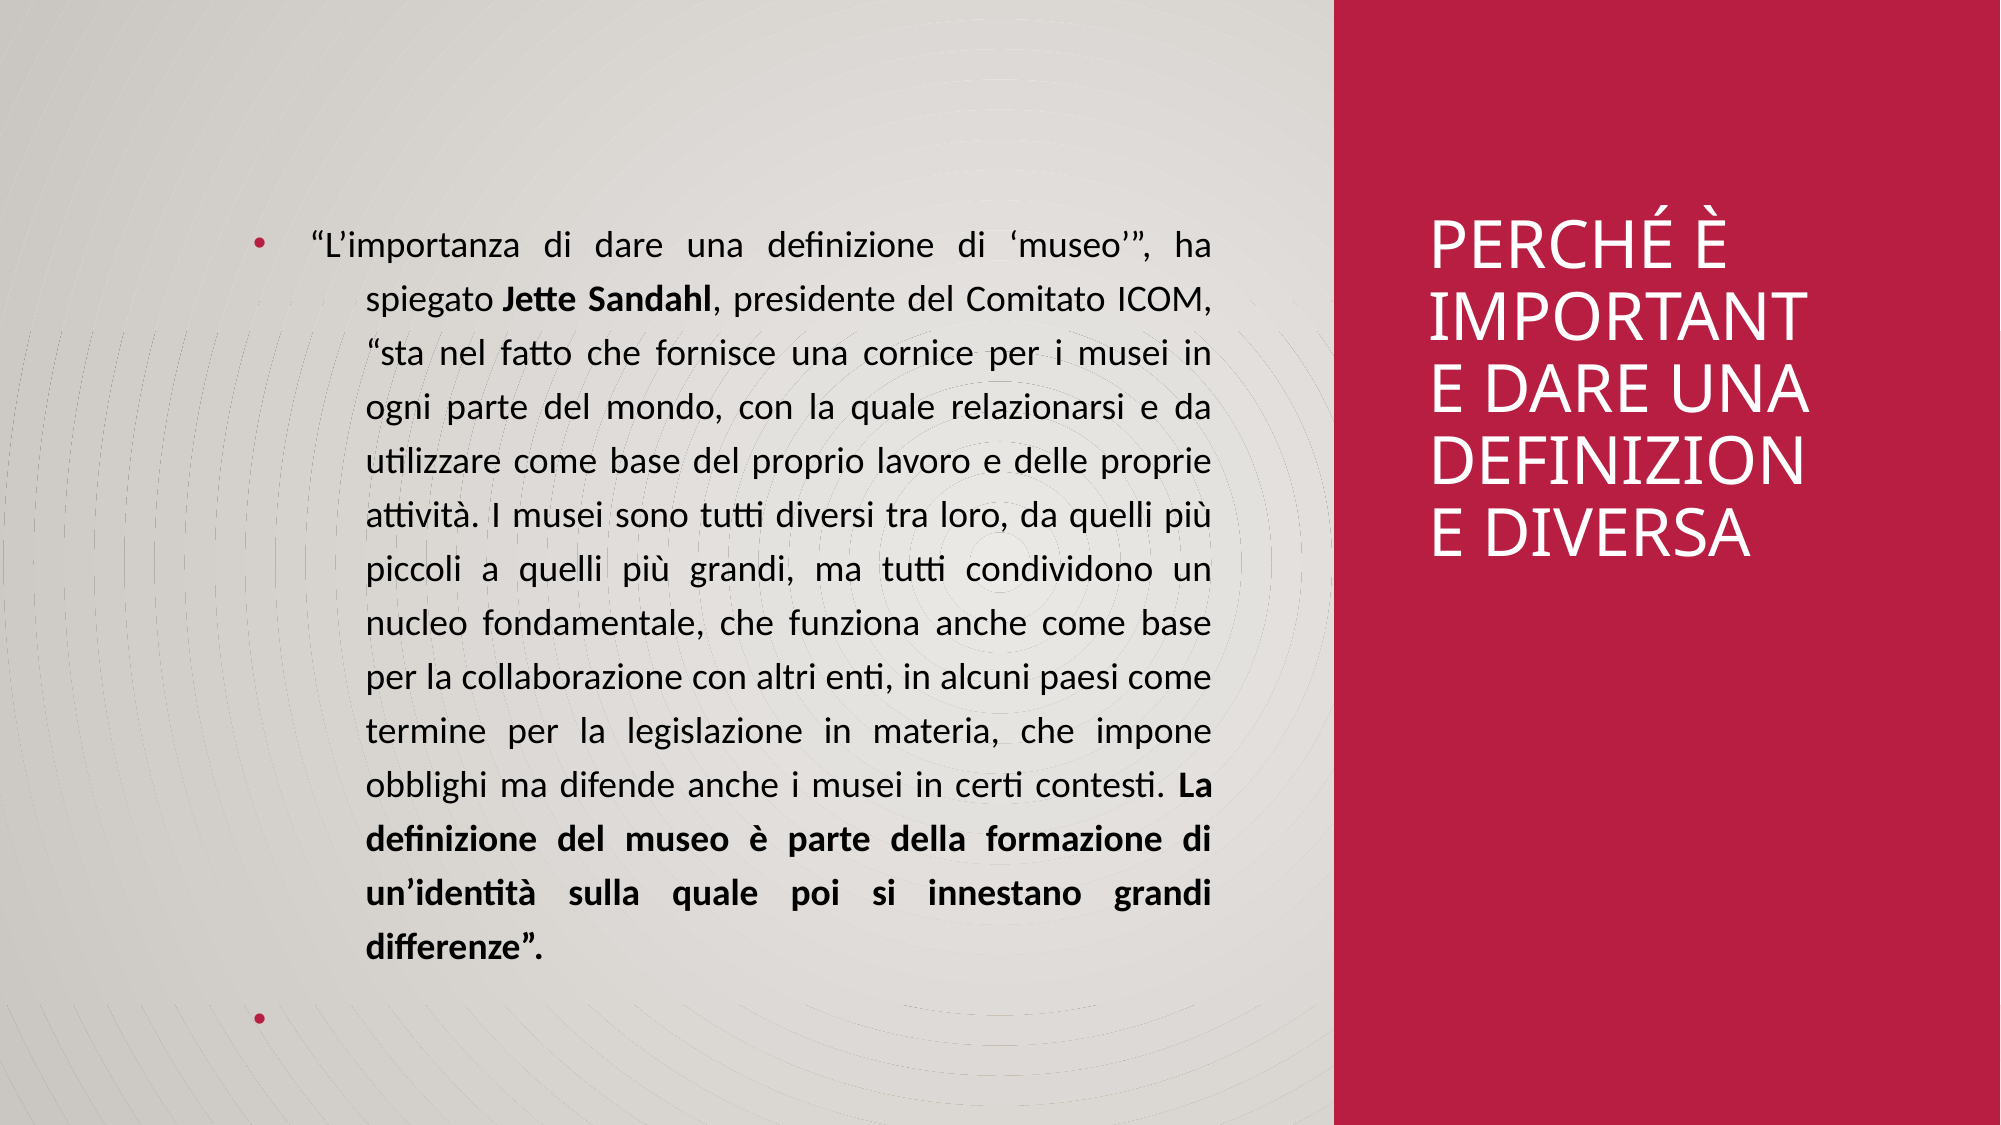

“L’importanza di dare una definizione di ‘museo’”, ha spiegato Jette Sandahl, presidente del Comitato ICOM, “sta nel fatto che fornisce una cornice per i musei in ogni parte del mondo, con la quale relazionarsi e da utilizzare come base del proprio lavoro e delle proprie attività. I musei sono tutti diversi tra loro, da quelli più piccoli a quelli più grandi, ma tutti condividono un nucleo fondamentale, che funziona anche come base per la collaborazione con altri enti, in alcuni paesi come termine per la legislazione in materia, che impone obblighi ma difende anche i musei in certi contesti. La definizione del museo è parte della formazione di un’identità sulla quale poi si innestano grandi differenze”.
# Perché è importante dare una definizione diversa